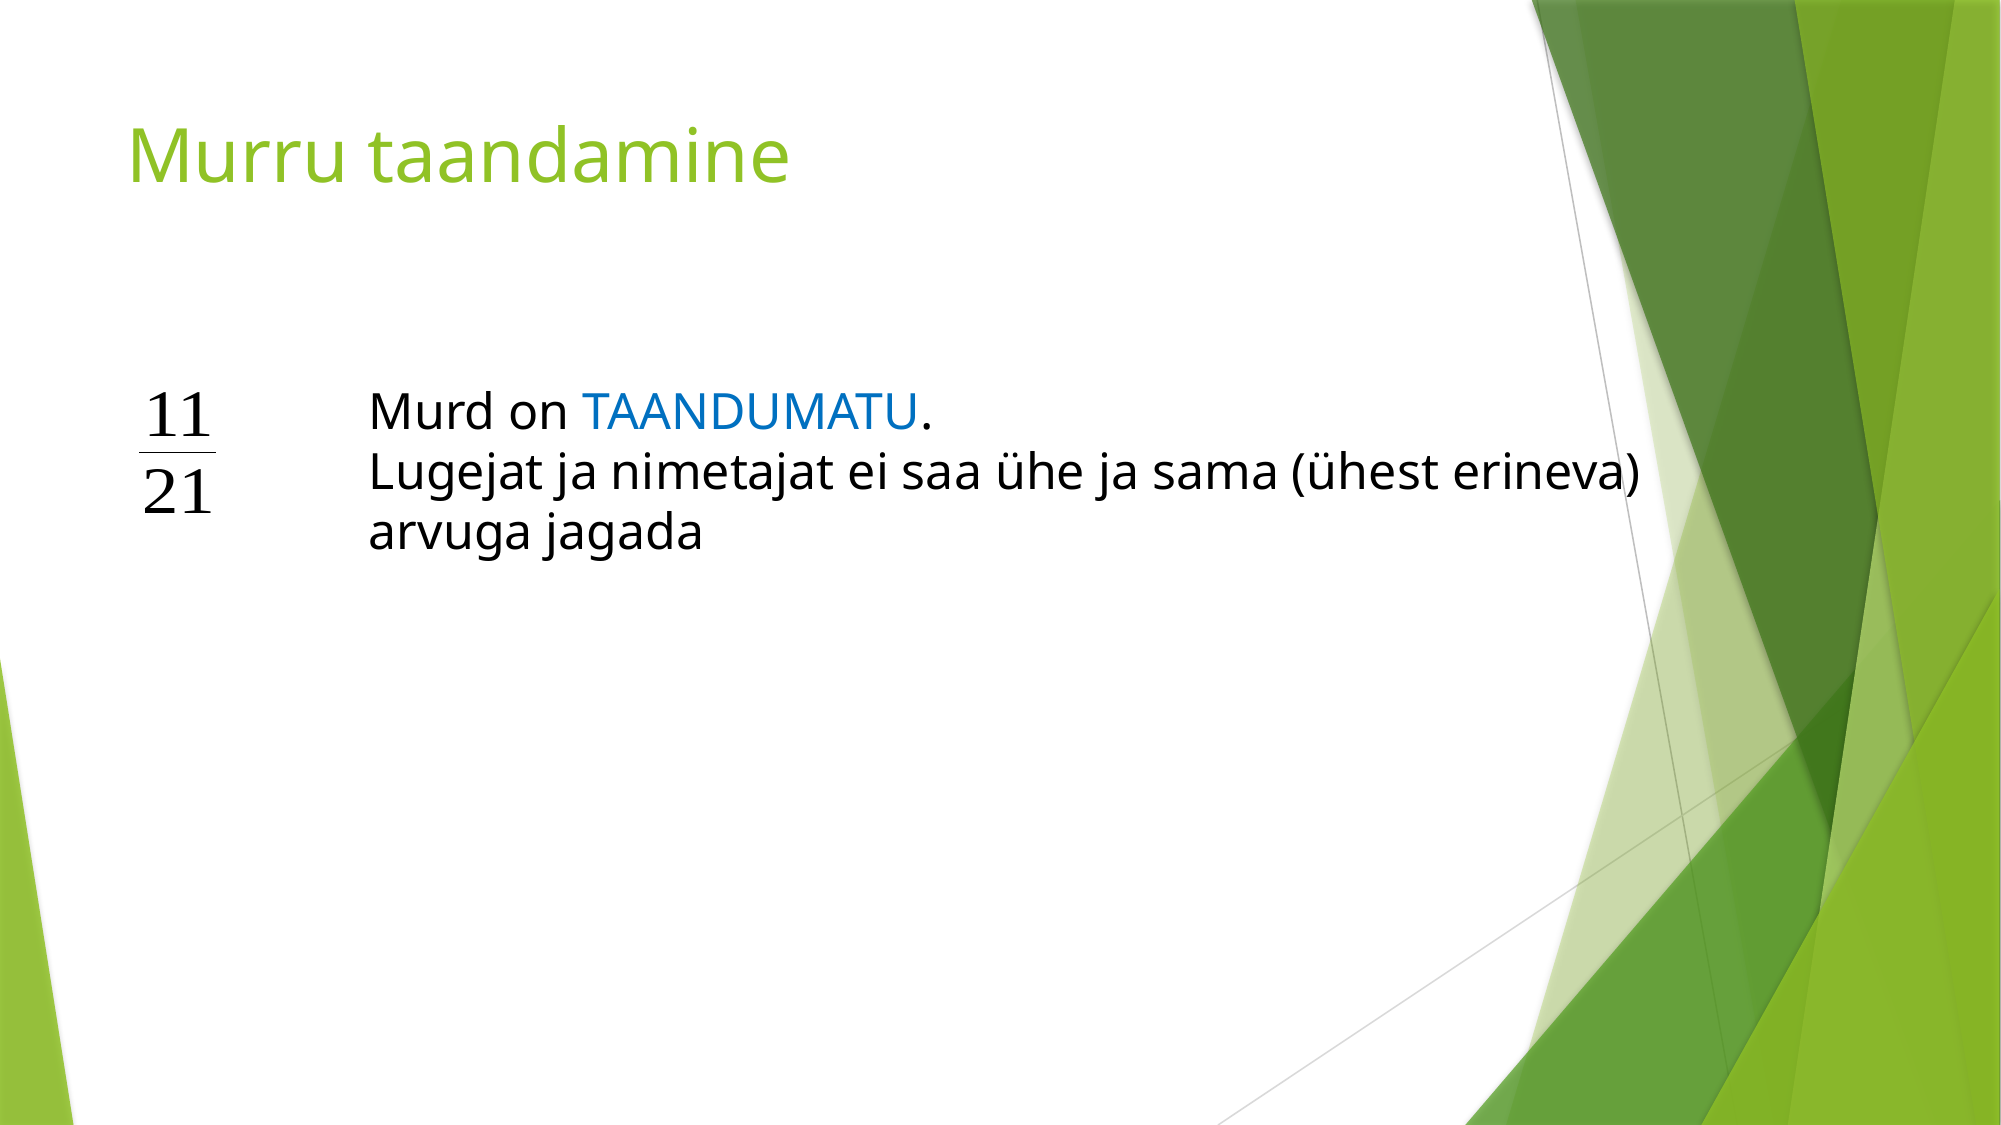

# Murru taandamine
Murd on TAANDUMATU.
Lugejat ja nimetajat ei saa ühe ja sama (ühest erineva)
arvuga jagada